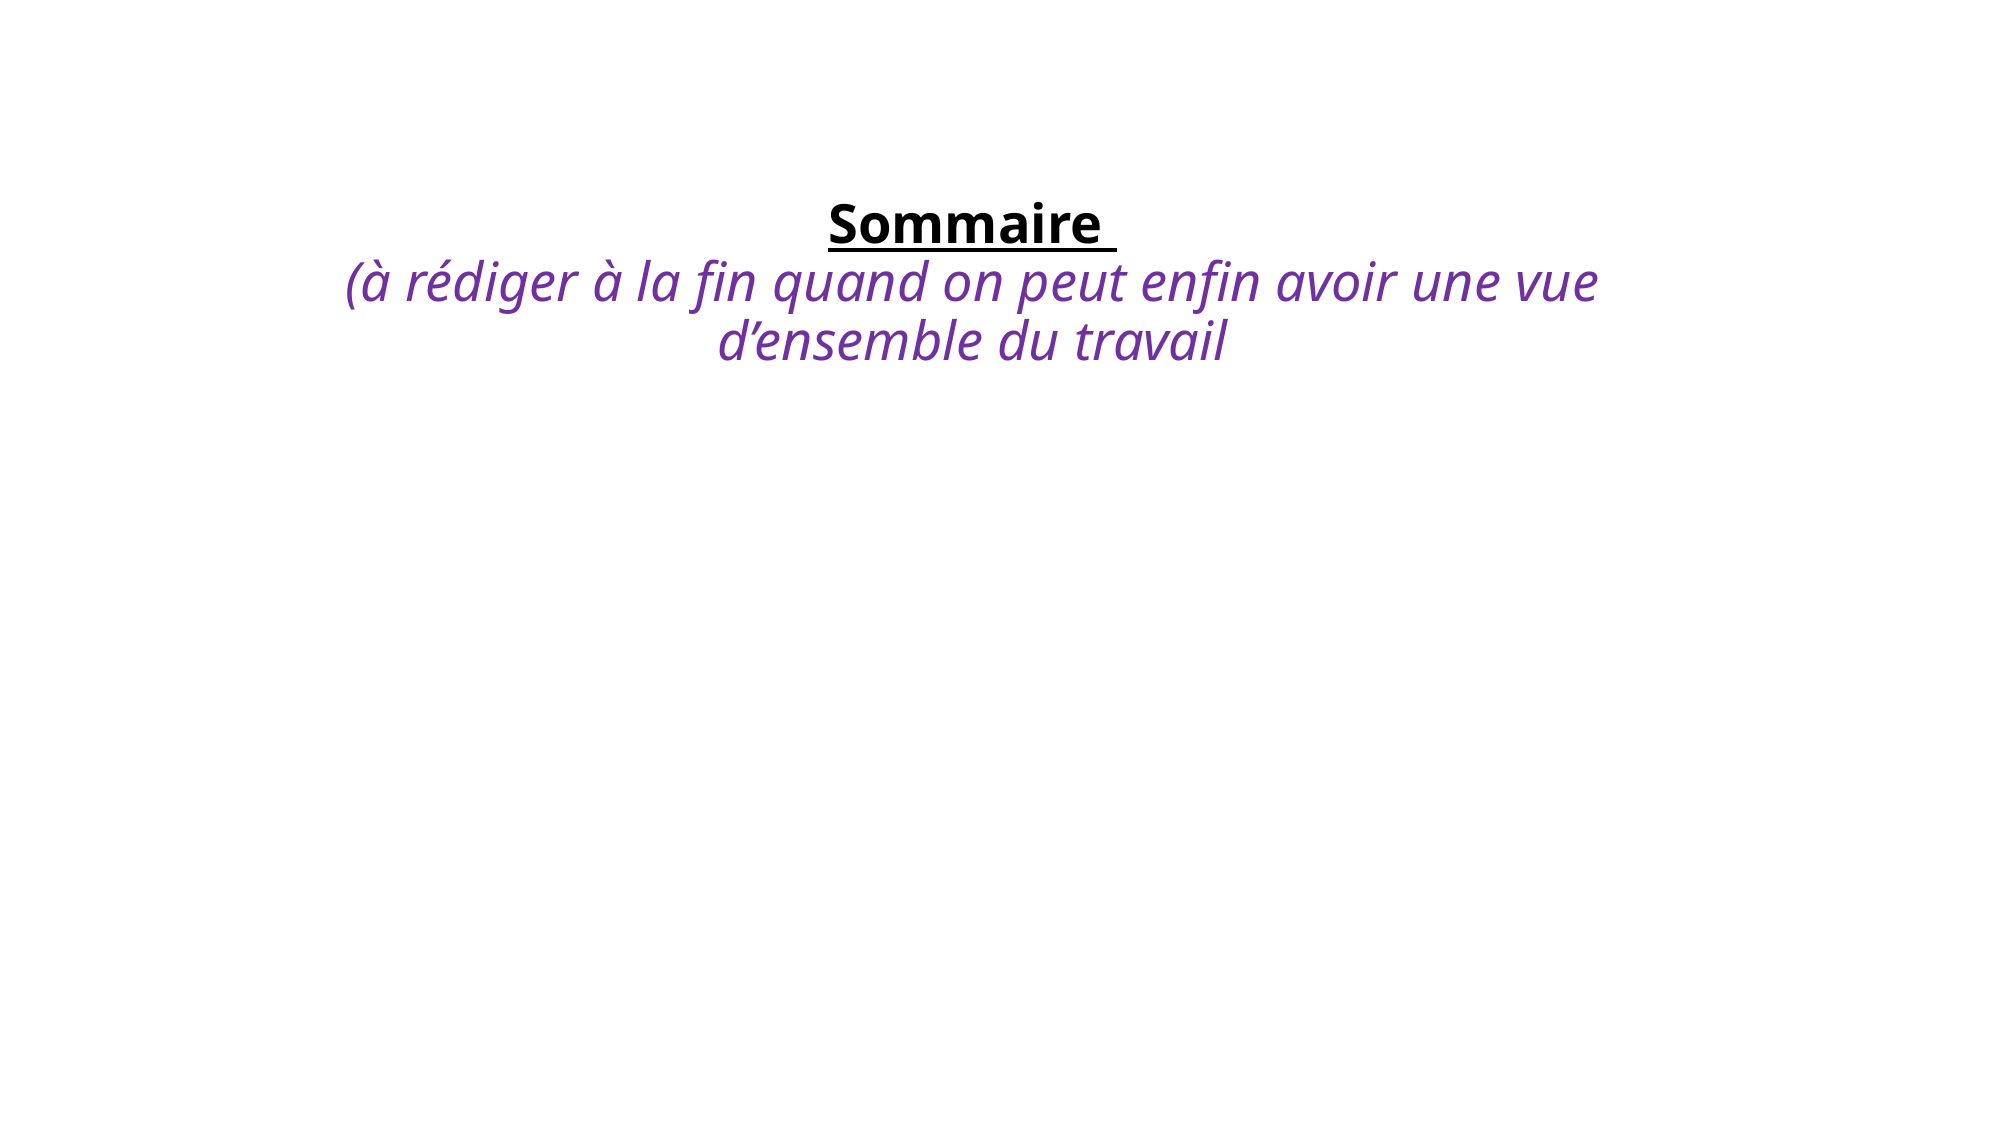

# Sommaire (à rédiger à la fin quand on peut enfin avoir une vue d’ensemble du travail